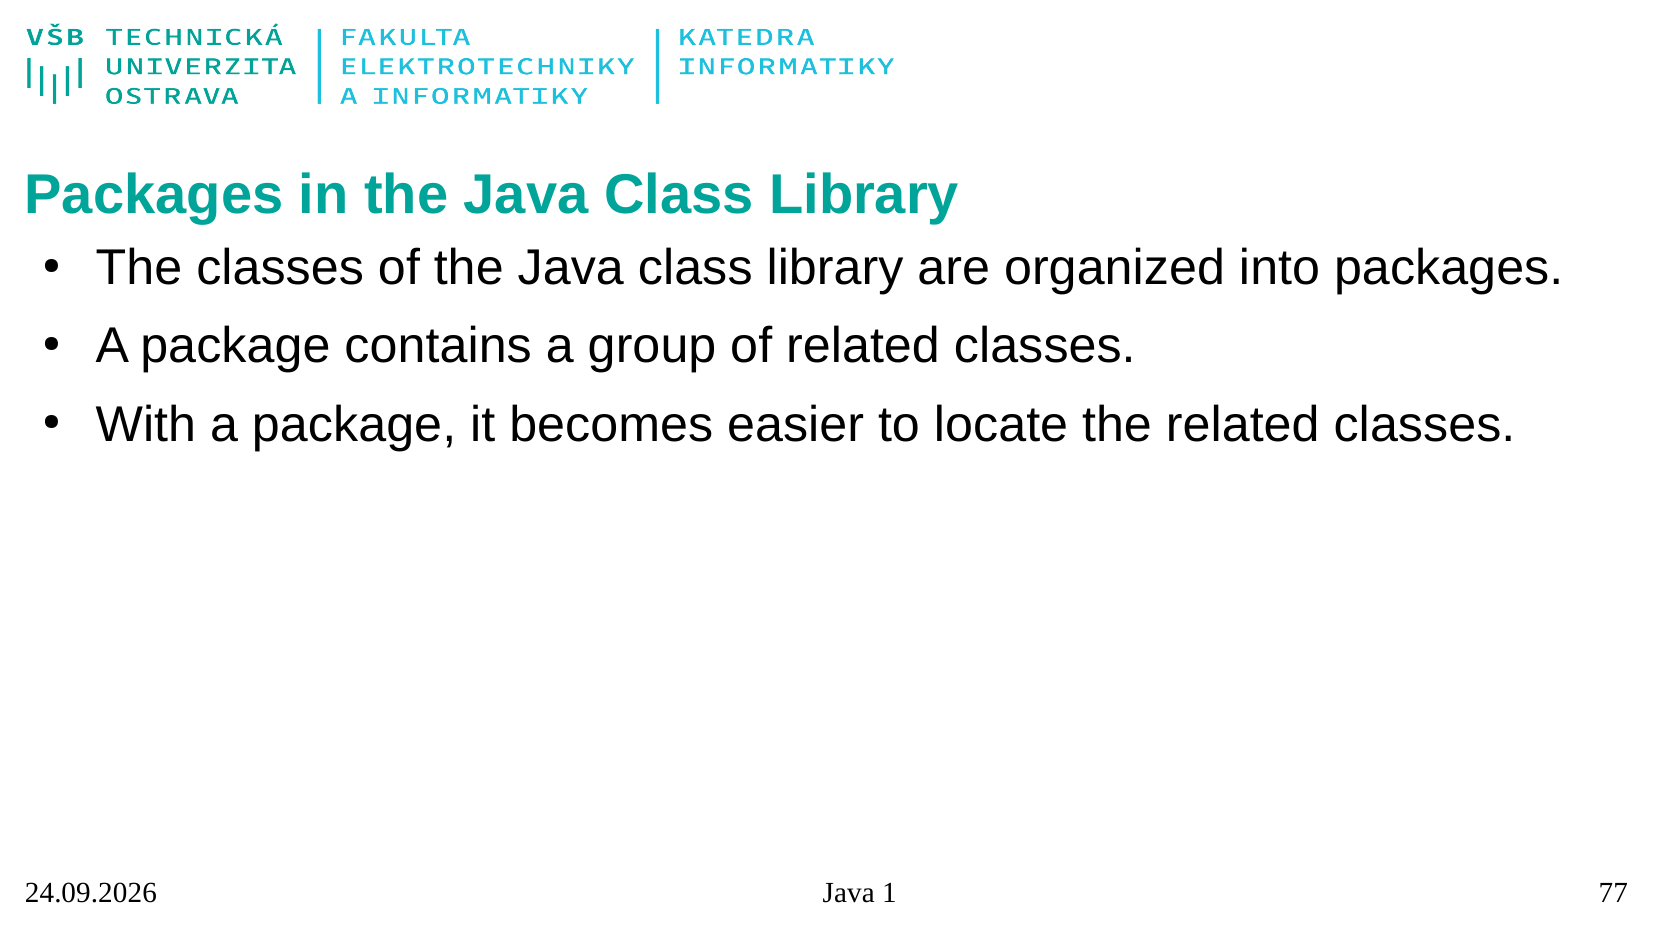

# Packages in the Java Class Library
The classes of the Java class library are organized into packages.
A package contains a group of related classes.
With a package, it becomes easier to locate the related classes.
Java 1
77